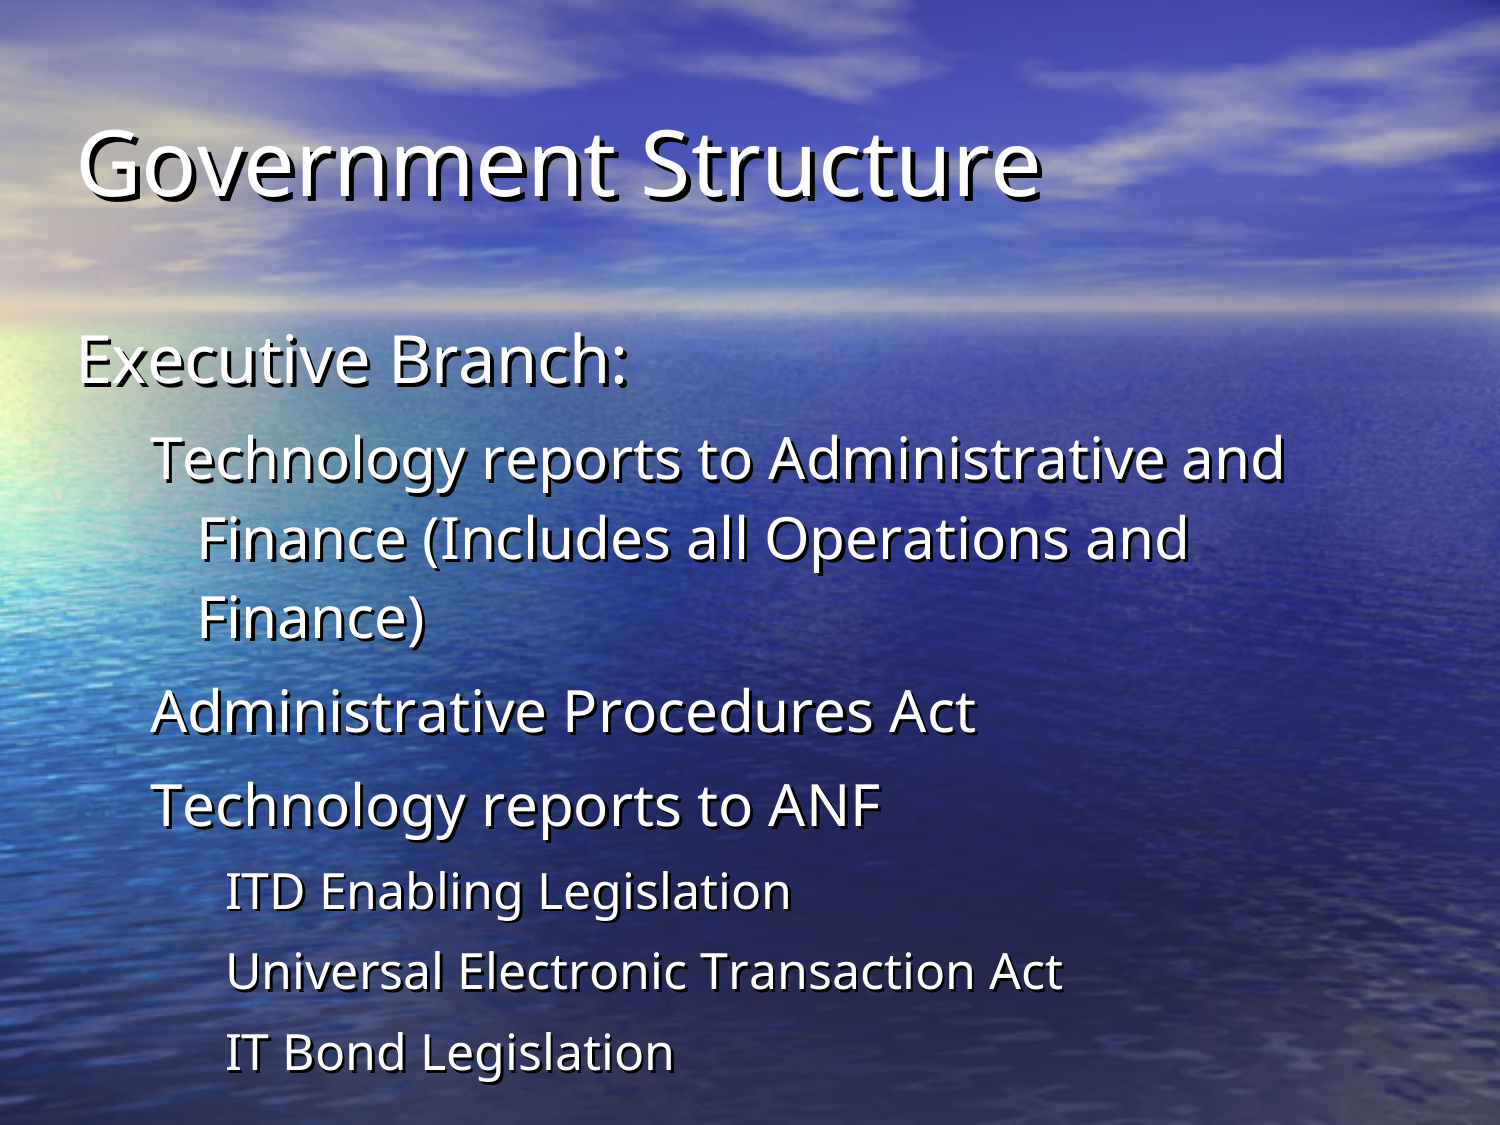

# Government Structure
Executive Branch:
Technology reports to Administrative and Finance (Includes all Operations and Finance)
Administrative Procedures Act
Technology reports to ANF
ITD Enabling Legislation
Universal Electronic Transaction Act
IT Bond Legislation